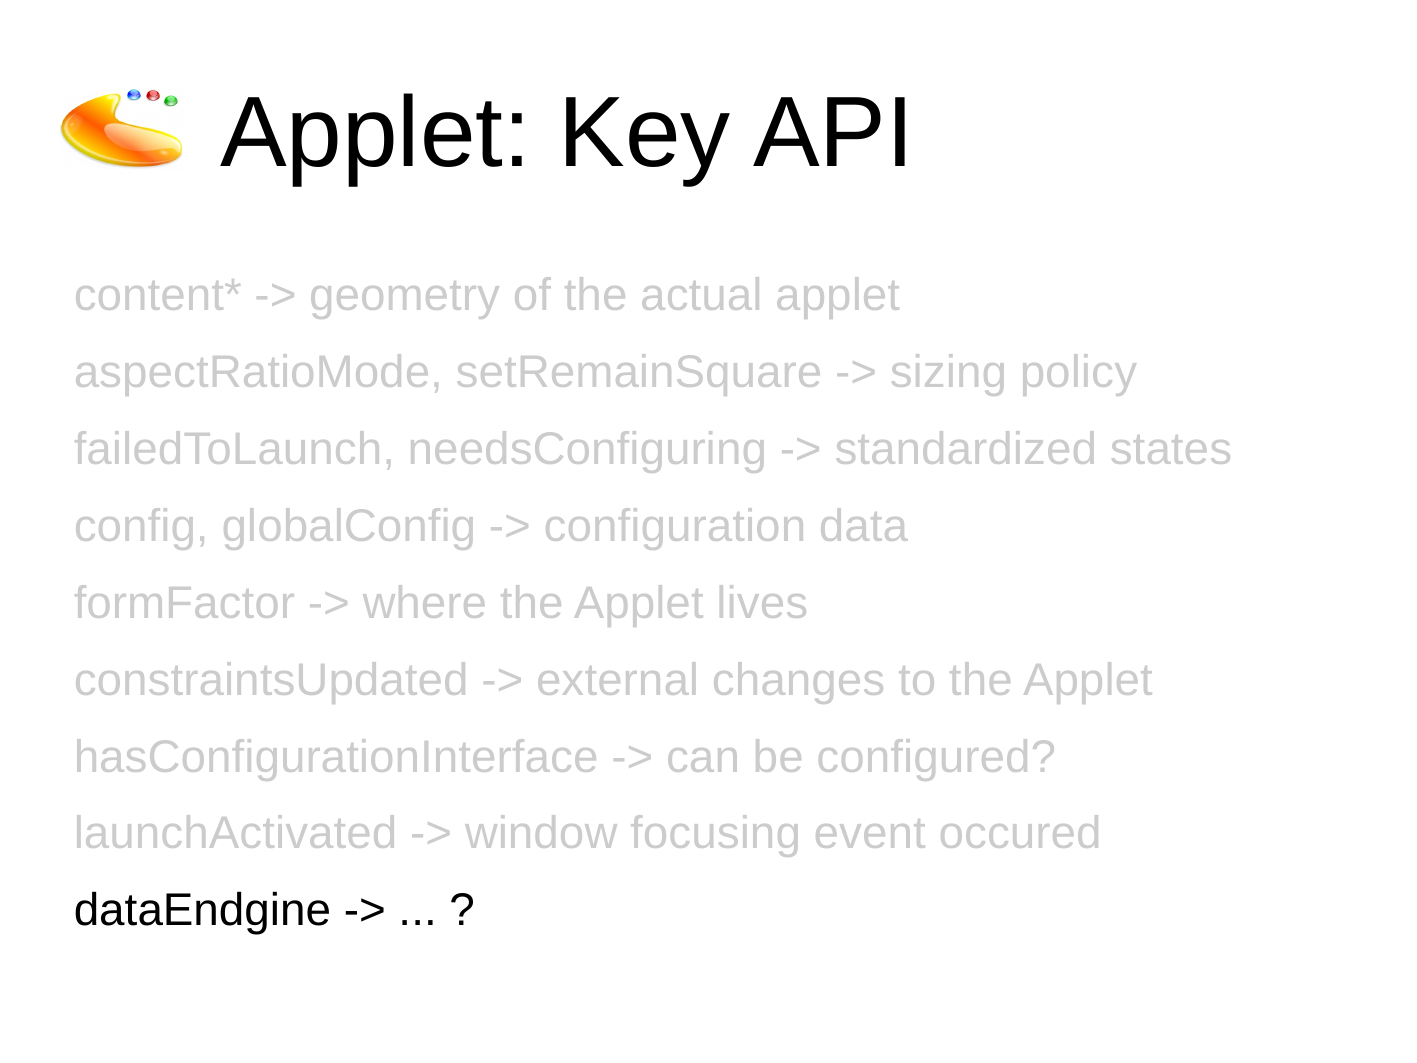

Applet: Key API
content* -> geometry of the actual applet
aspectRatioMode, setRemainSquare -> sizing policy
failedToLaunch, needsConfiguring -> standardized states
config, globalConfig -> configuration data
formFactor -> where the Applet lives
constraintsUpdated -> external changes to the Applet
hasConfigurationInterface -> can be configured?
launchActivated -> window focusing event occured
dataEndgine -> ... ?